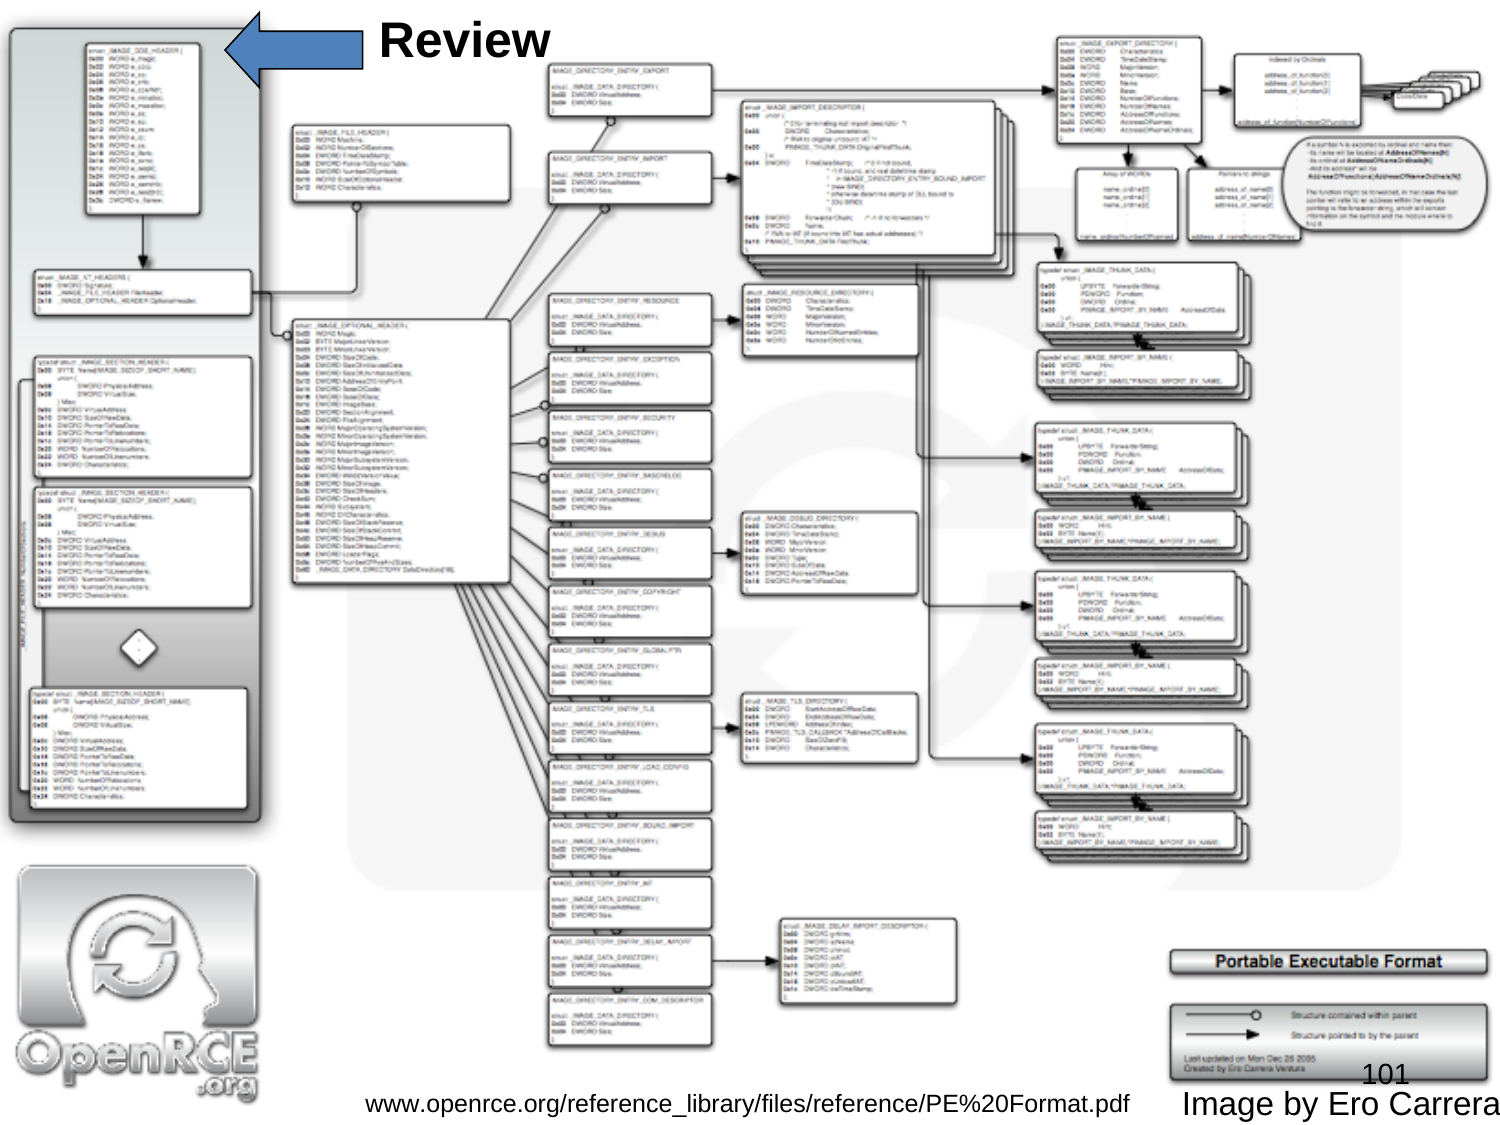

Review
# PE Format (From OpenRCE.org)
Image by Ero Carrera
www.openrce.org/reference_library/files/reference/PE%20Format.pdf